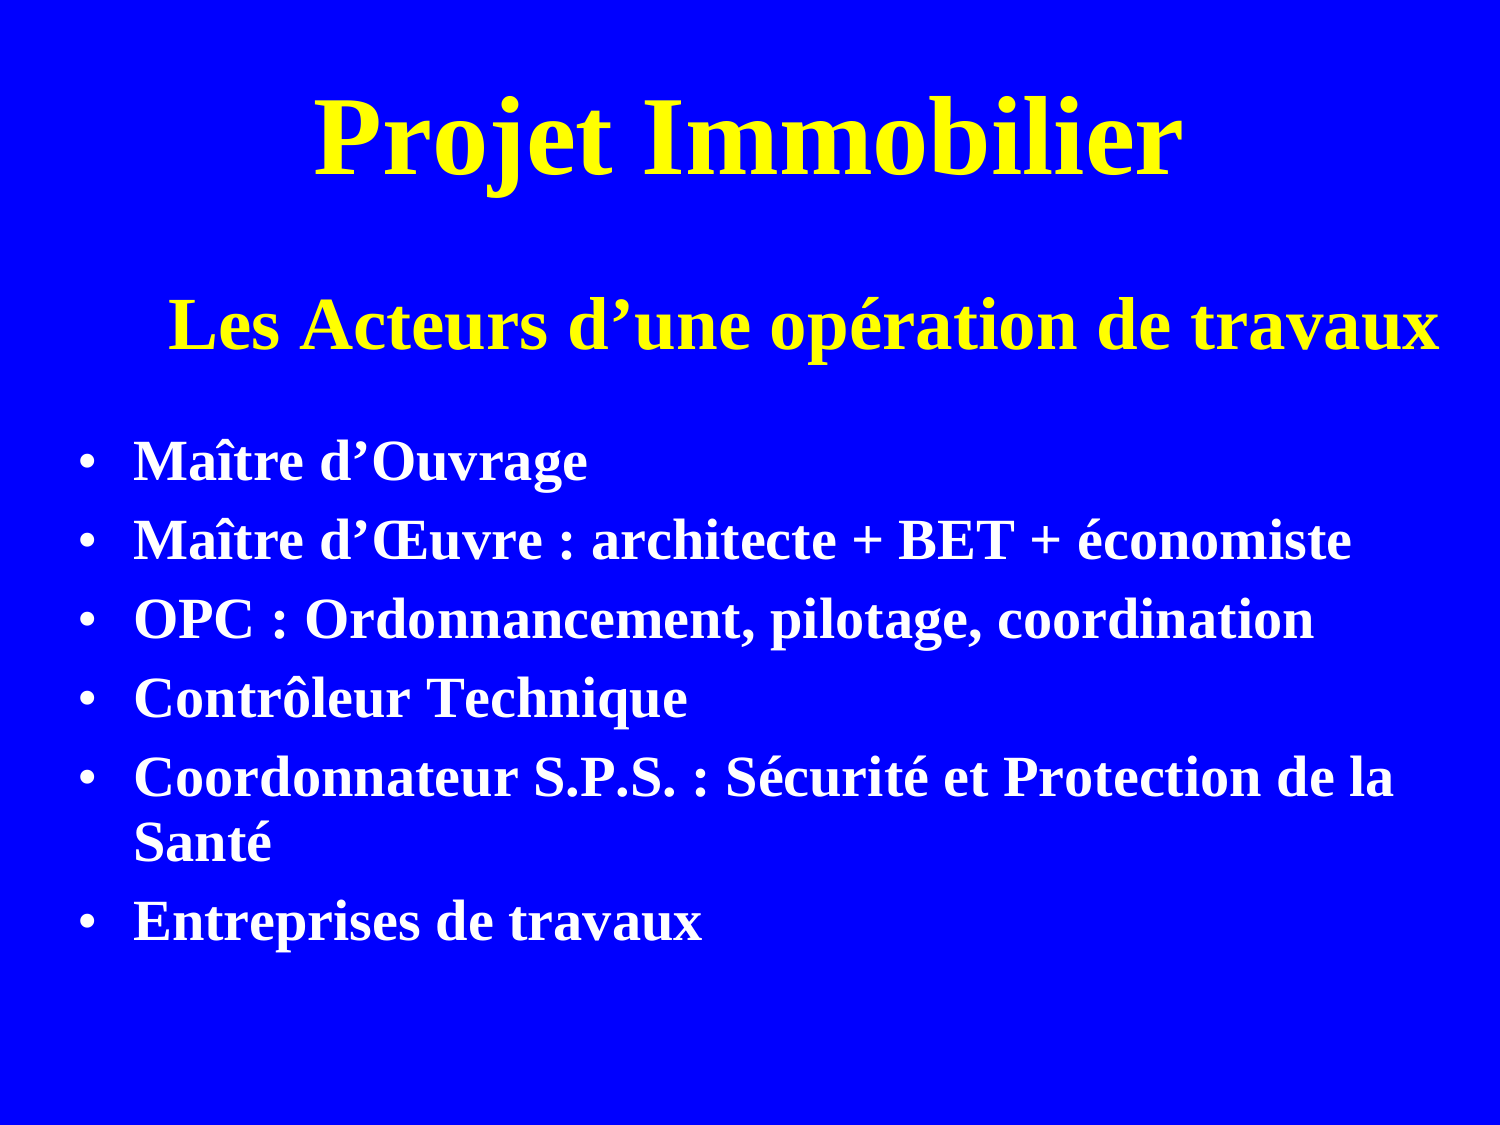

# Projet Immobilier
Les Acteurs d’une opération de travaux
Maître d’Ouvrage
Maître d’Œuvre : architecte + BET + économiste
OPC : Ordonnancement, pilotage, coordination
Contrôleur Technique
Coordonnateur S.P.S. : Sécurité et Protection de la Santé
Entreprises de travaux